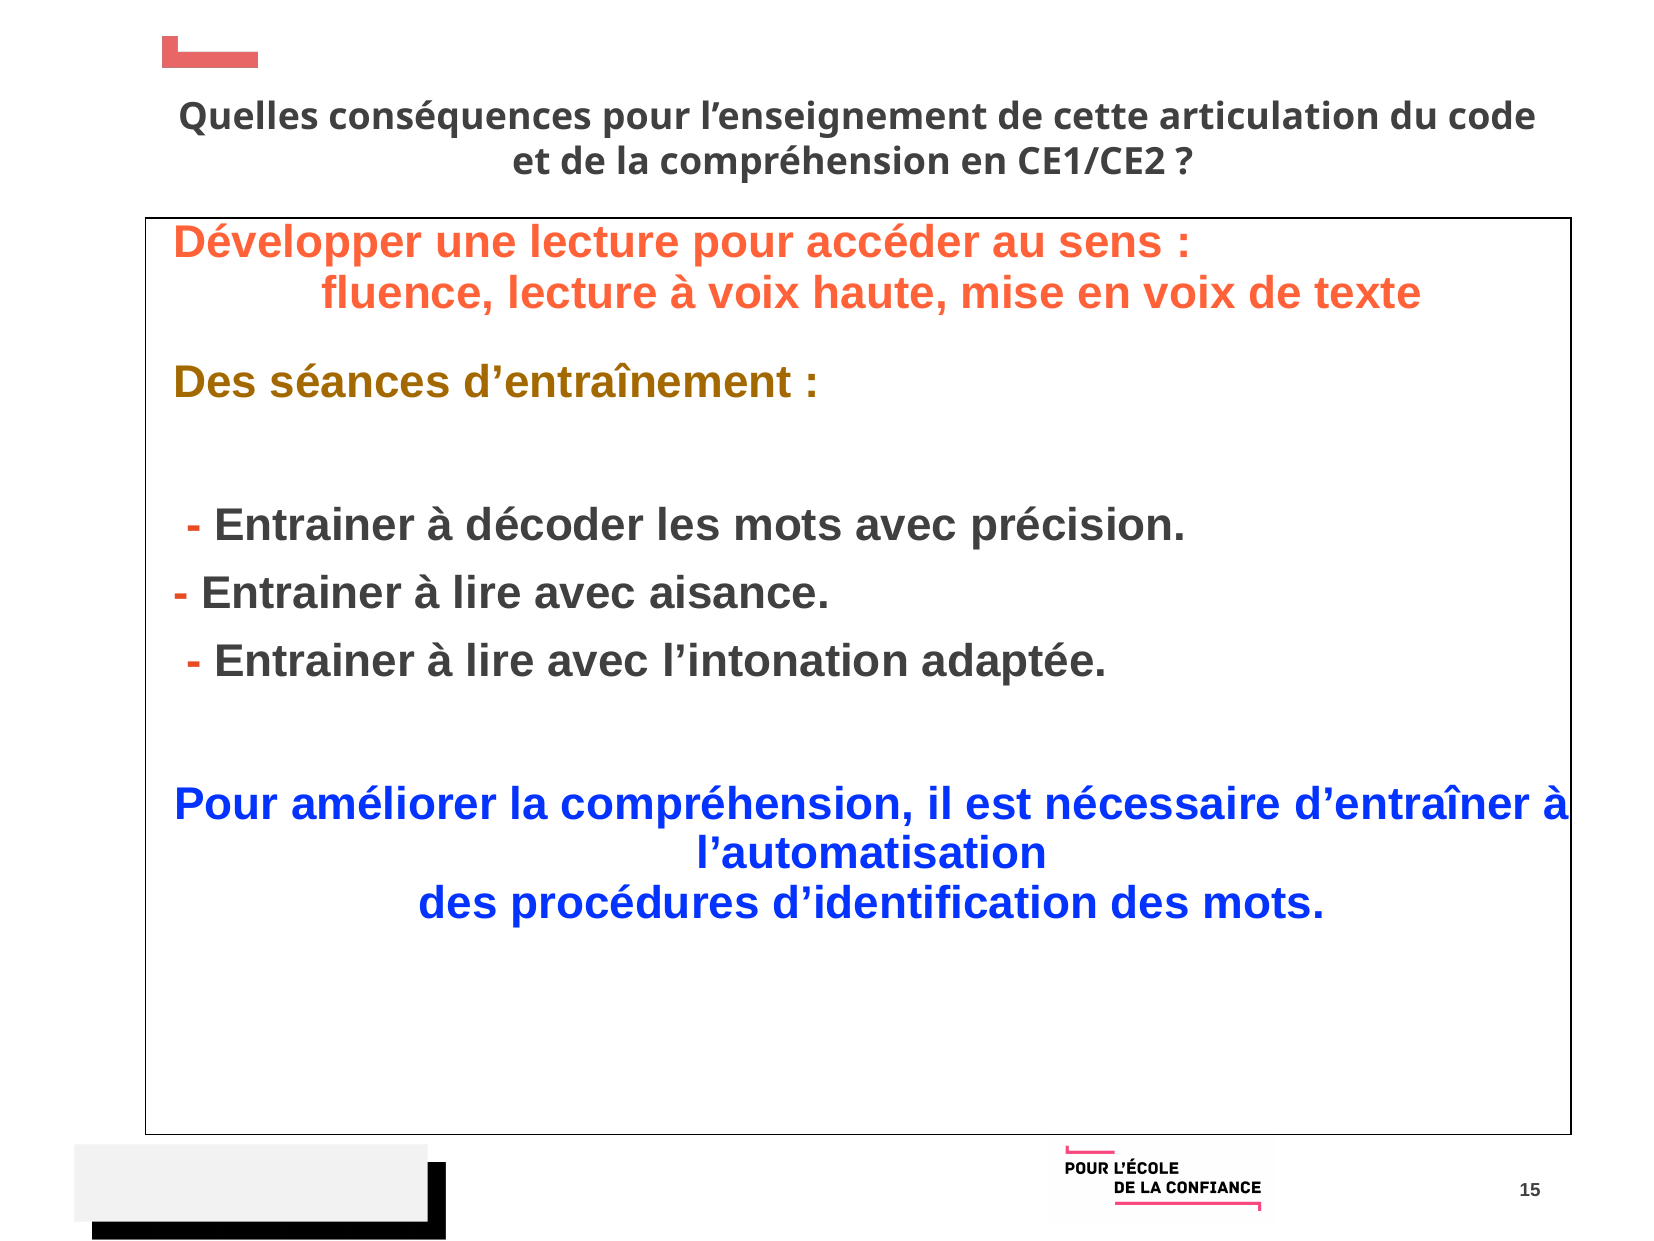

# Quelles conséquences pour l’enseignement de cette articulation du code et de la compréhension en CE1/CE2 ?
Développer une lecture pour accéder au sens :
fluence, lecture à voix haute, mise en voix de texte
Des séances d’entraînement :
 - Entrainer à décoder les mots avec précision.
- Entrainer à lire avec aisance.
 - Entrainer à lire avec l’intonation adaptée.
Pour améliorer la compréhension, il est nécessaire d’entraîner à l’automatisation
des procédures d’identification des mots.